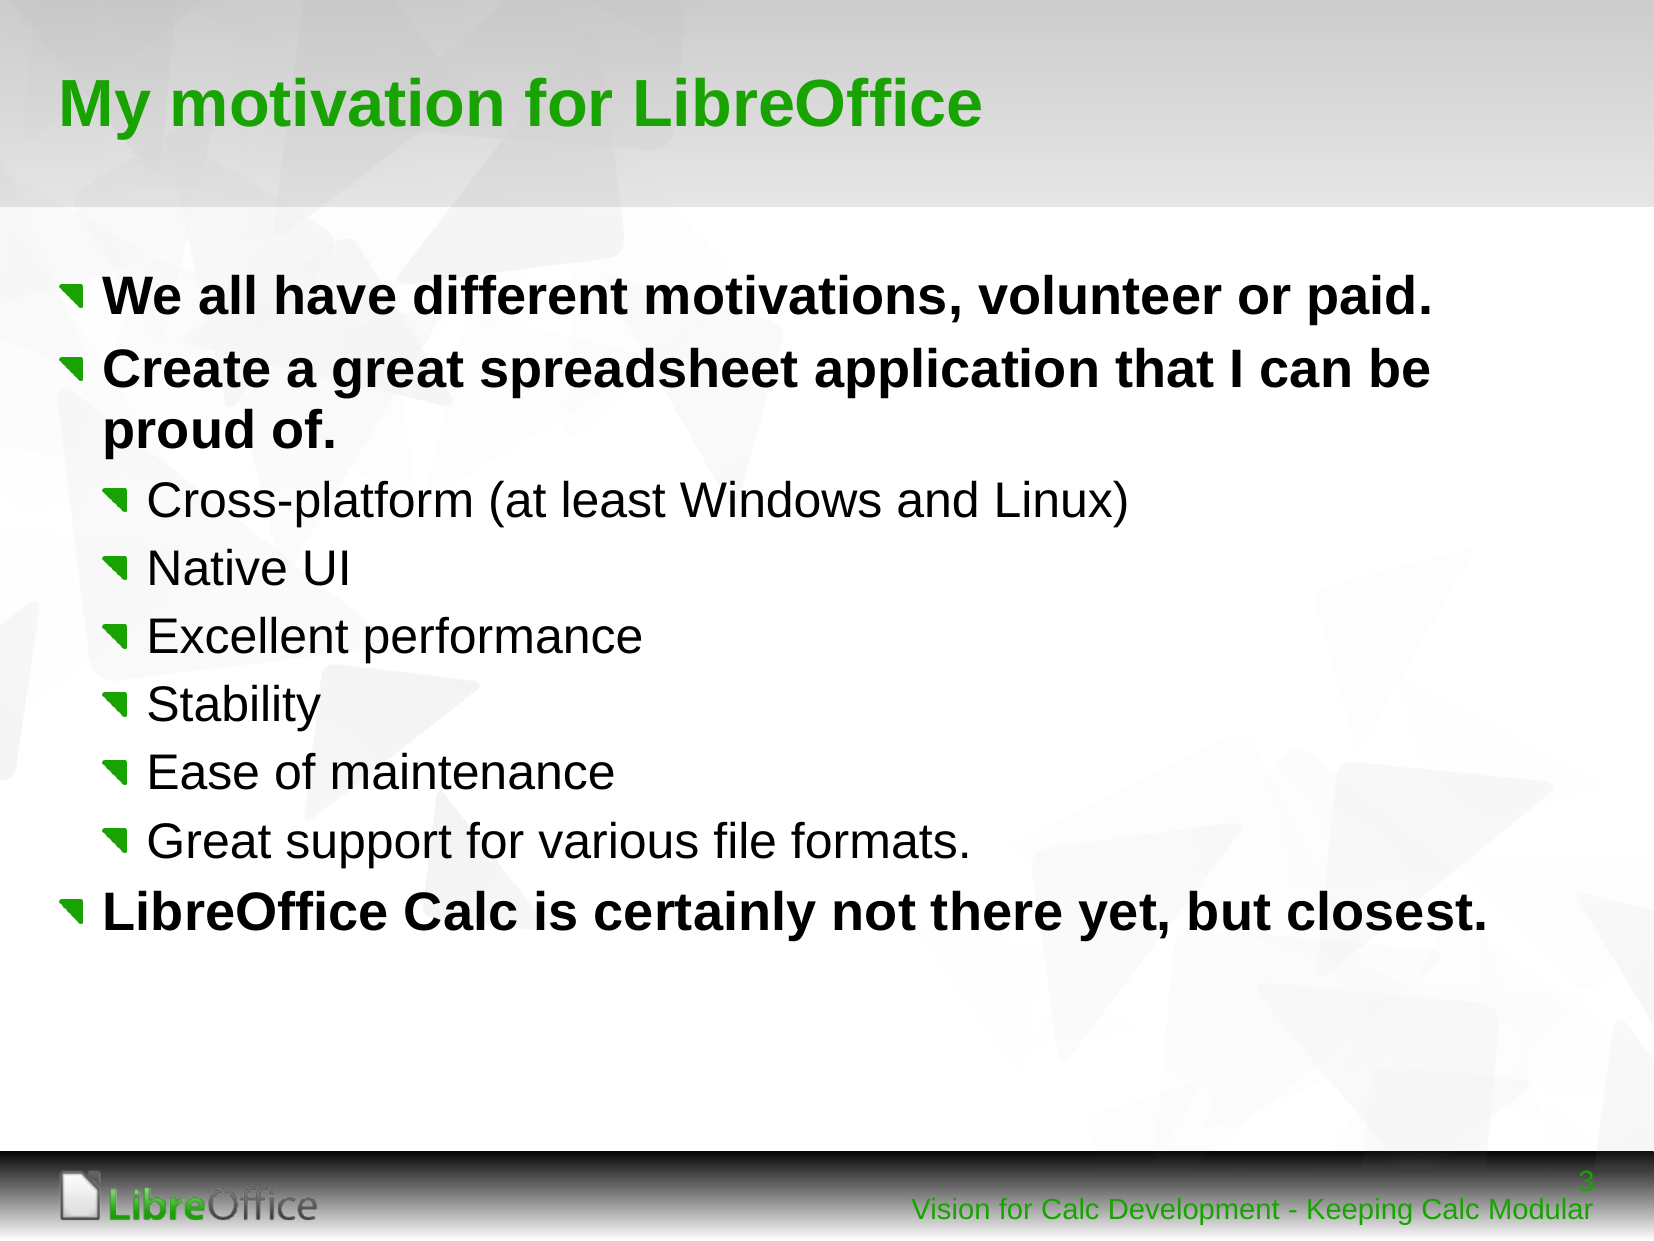

# My motivation for LibreOffice
We all have different motivations, volunteer or paid.
Create a great spreadsheet application that I can be proud of.
Cross-platform (at least Windows and Linux)
Native UI
Excellent performance
Stability
Ease of maintenance
Great support for various file formats.
LibreOffice Calc is certainly not there yet, but closest.
3
Vision for Calc Development - Keeping Calc Modular